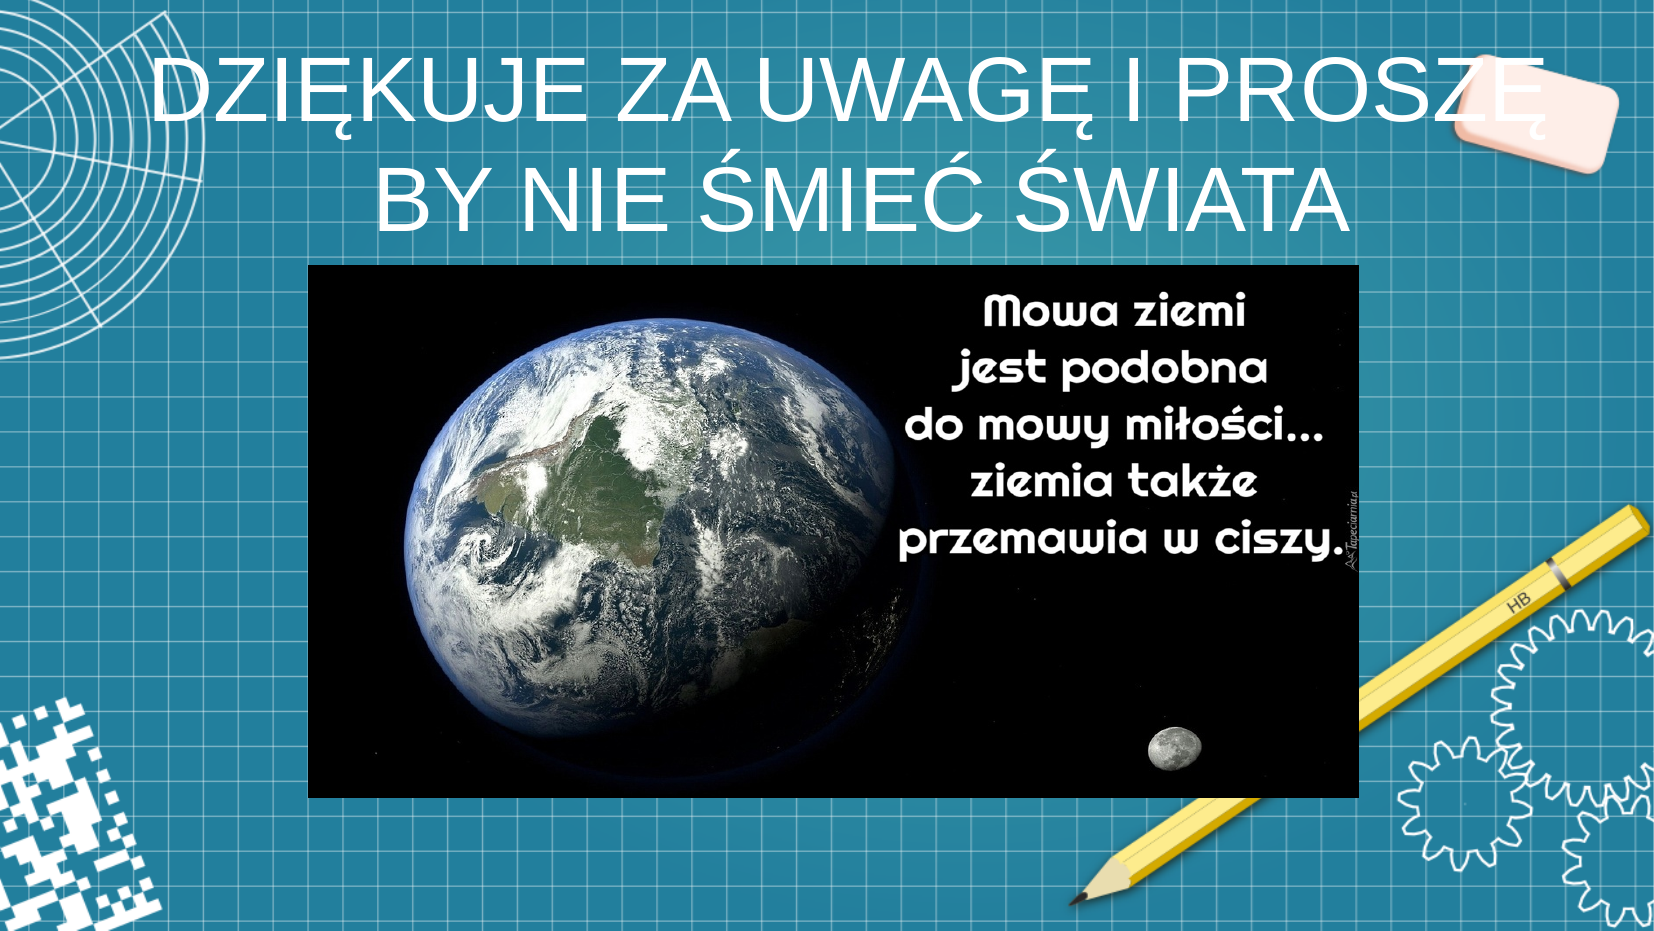

# DZIĘKUJE ZA UWAGĘ I PROSZĘ BY NIE ŚMIEĆ ŚWIATA